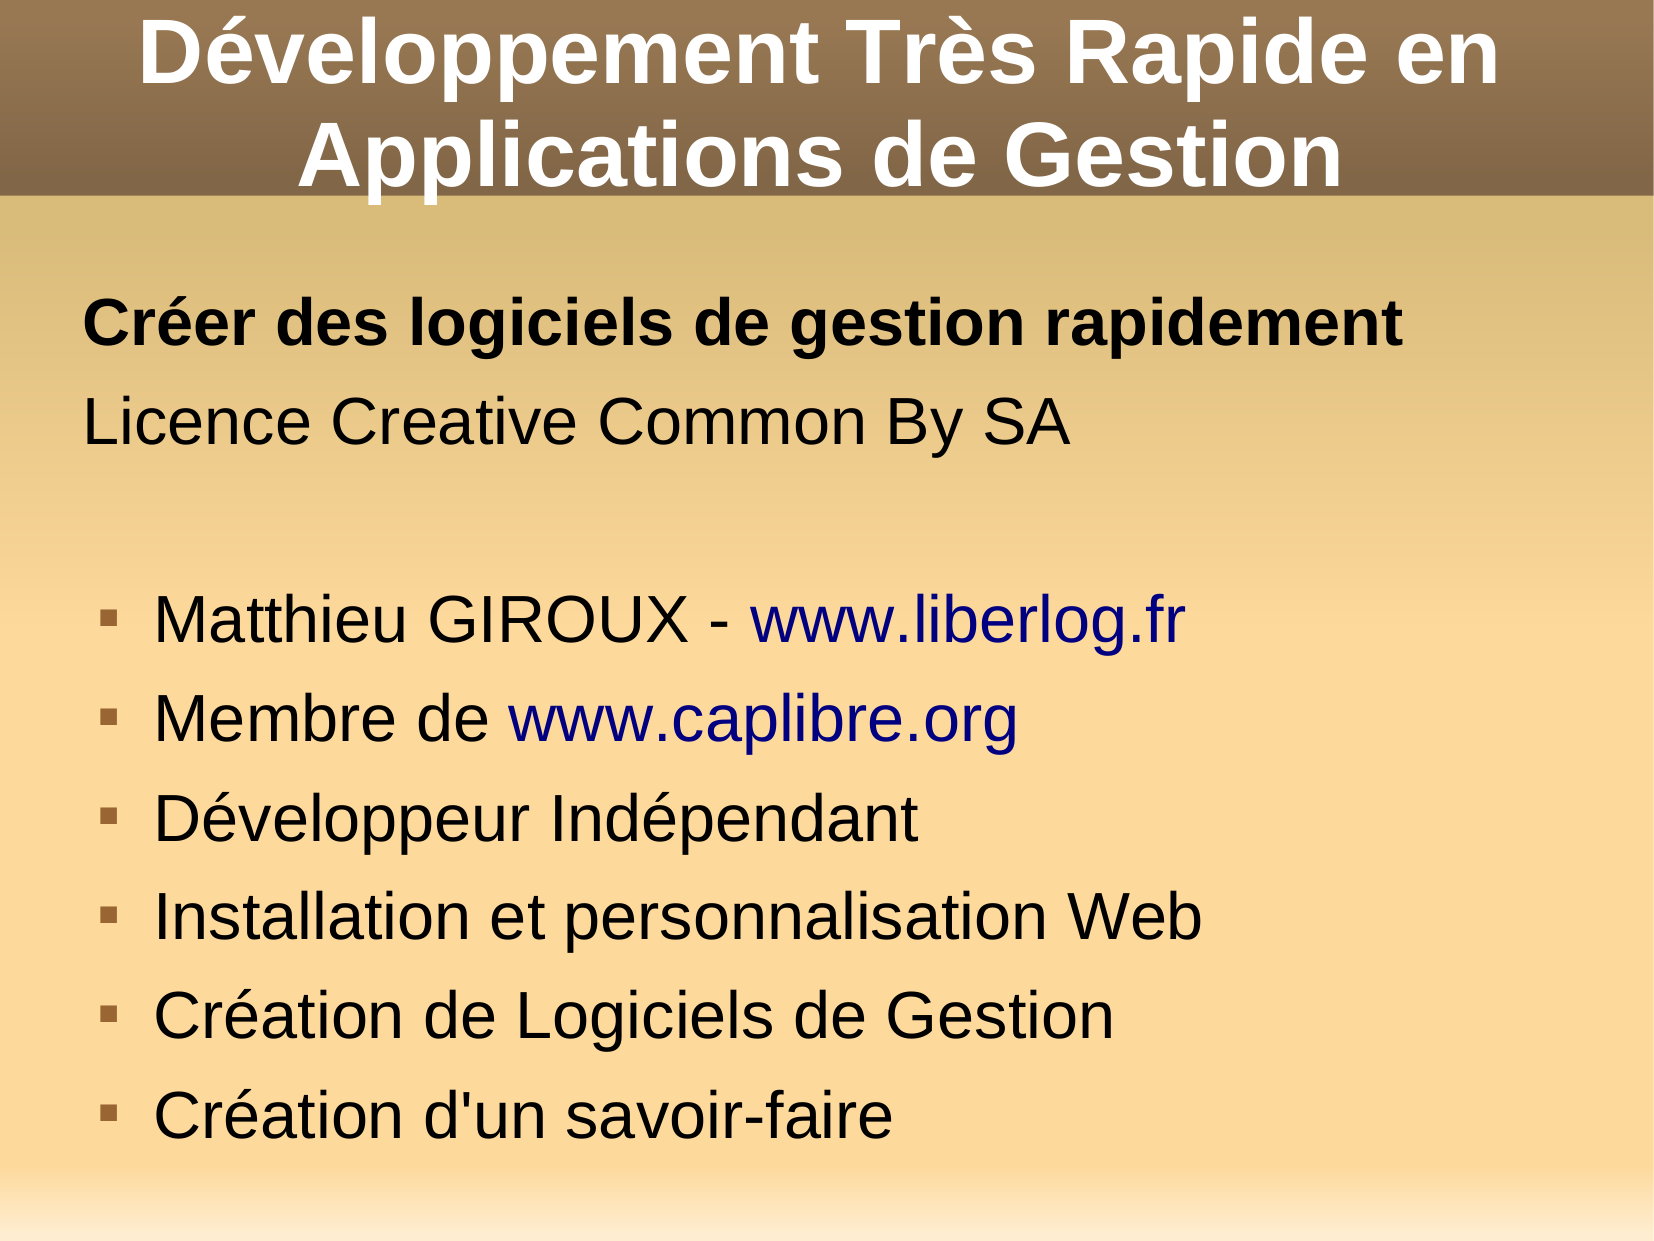

# Développement Très Rapide en Applications de Gestion
Créer des logiciels de gestion rapidement
Licence Creative Common By SA
Matthieu GIROUX - www.liberlog.fr
Membre de www.caplibre.org
Développeur Indépendant
Installation et personnalisation Web
Création de Logiciels de Gestion
Création d'un savoir-faire